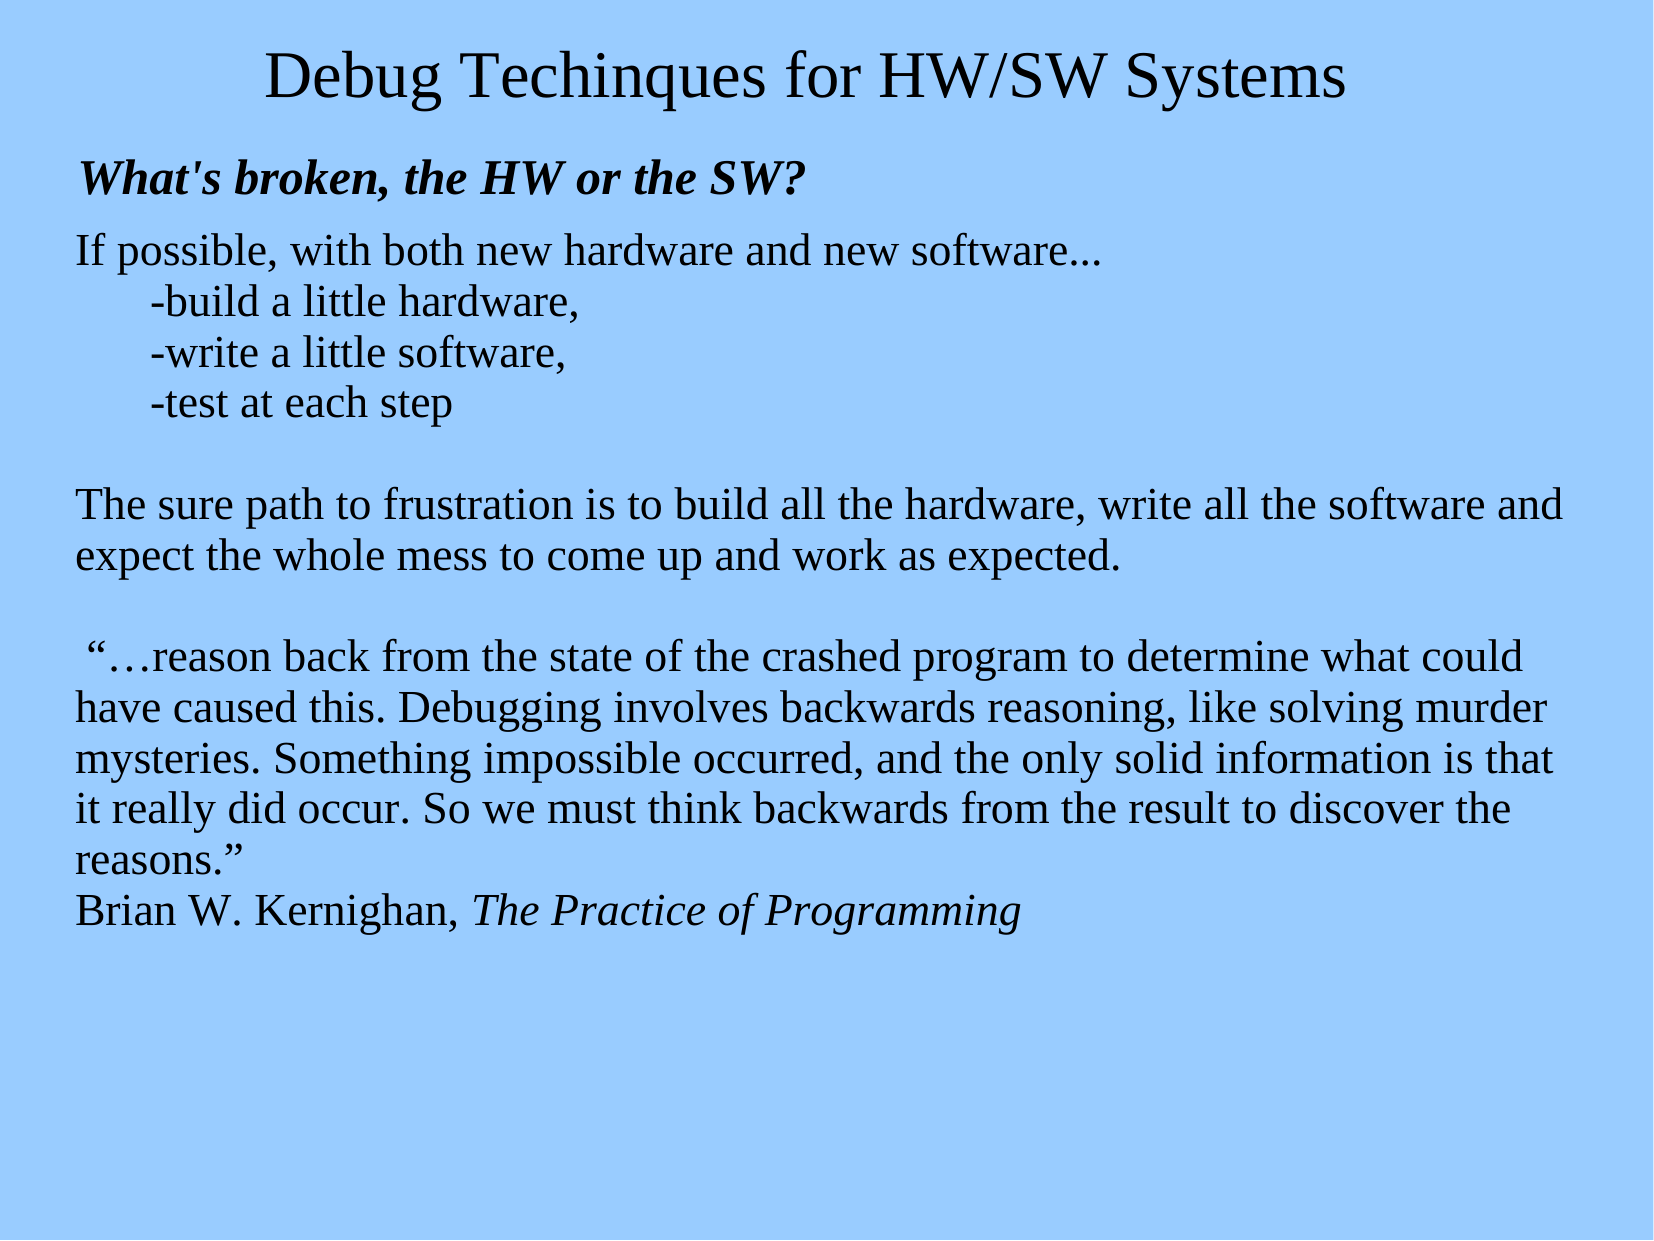

Debug Techinques for HW/SW Systems
What's broken, the HW or the SW?
If possible, with both new hardware and new software...
	-build a little hardware,
	-write a little software,
	-test at each step
The sure path to frustration is to build all the hardware, write all the software and expect the whole mess to come up and work as expected.
 “…reason back from the state of the crashed program to determine what could have caused this. Debugging involves backwards reasoning, like solving murder mysteries. Something impossible occurred, and the only solid information is that it really did occur. So we must think backwards from the result to discover the reasons.”
Brian W. Kernighan, The Practice of Programming